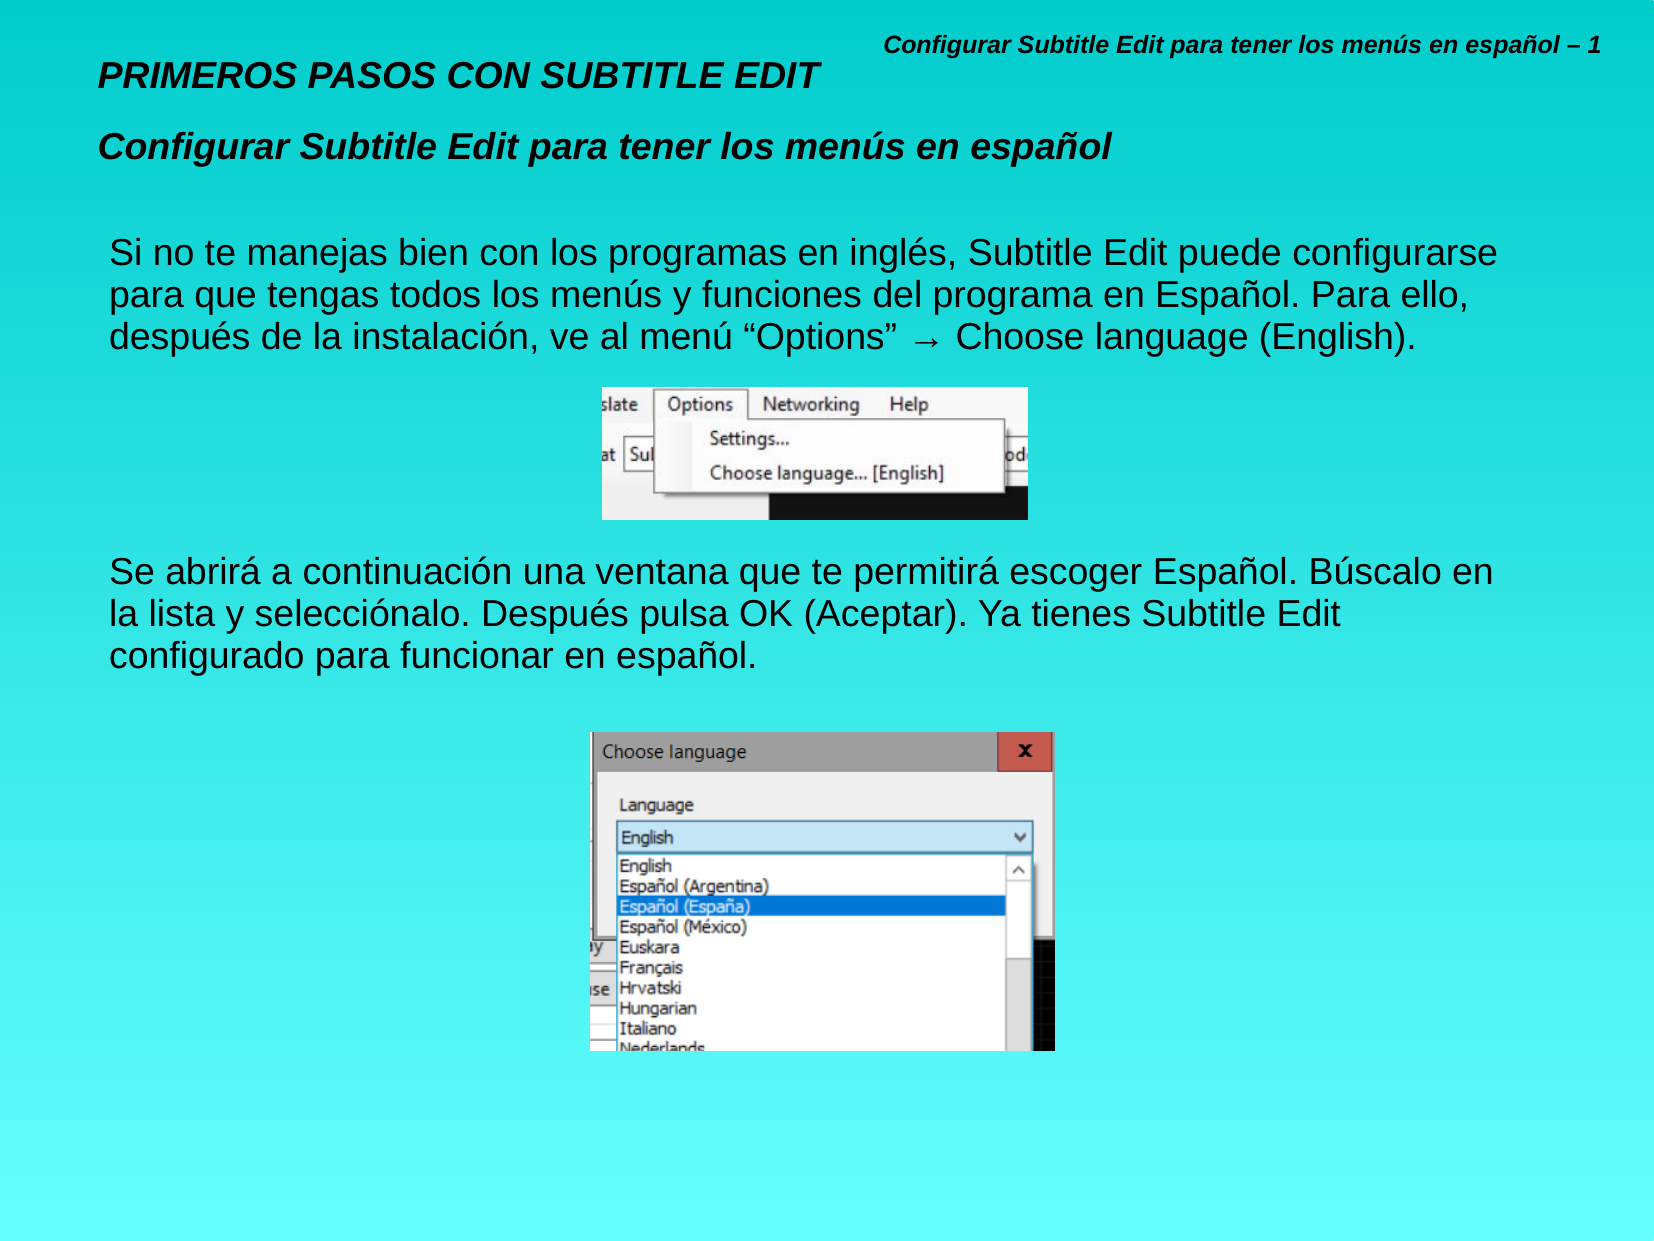

Configurar Subtitle Edit para tener los menús en español – 1
PRIMEROS PASOS CON SUBTITLE EDIT
Configurar Subtitle Edit para tener los menús en español
Si no te manejas bien con los programas en inglés, Subtitle Edit puede configurarse para que tengas todos los menús y funciones del programa en Español. Para ello, después de la instalación, ve al menú “Options” → Choose language (English).
Se abrirá a continuación una ventana que te permitirá escoger Español. Búscalo en la lista y selecciónalo. Después pulsa OK (Aceptar). Ya tienes Subtitle Edit configurado para funcionar en español.